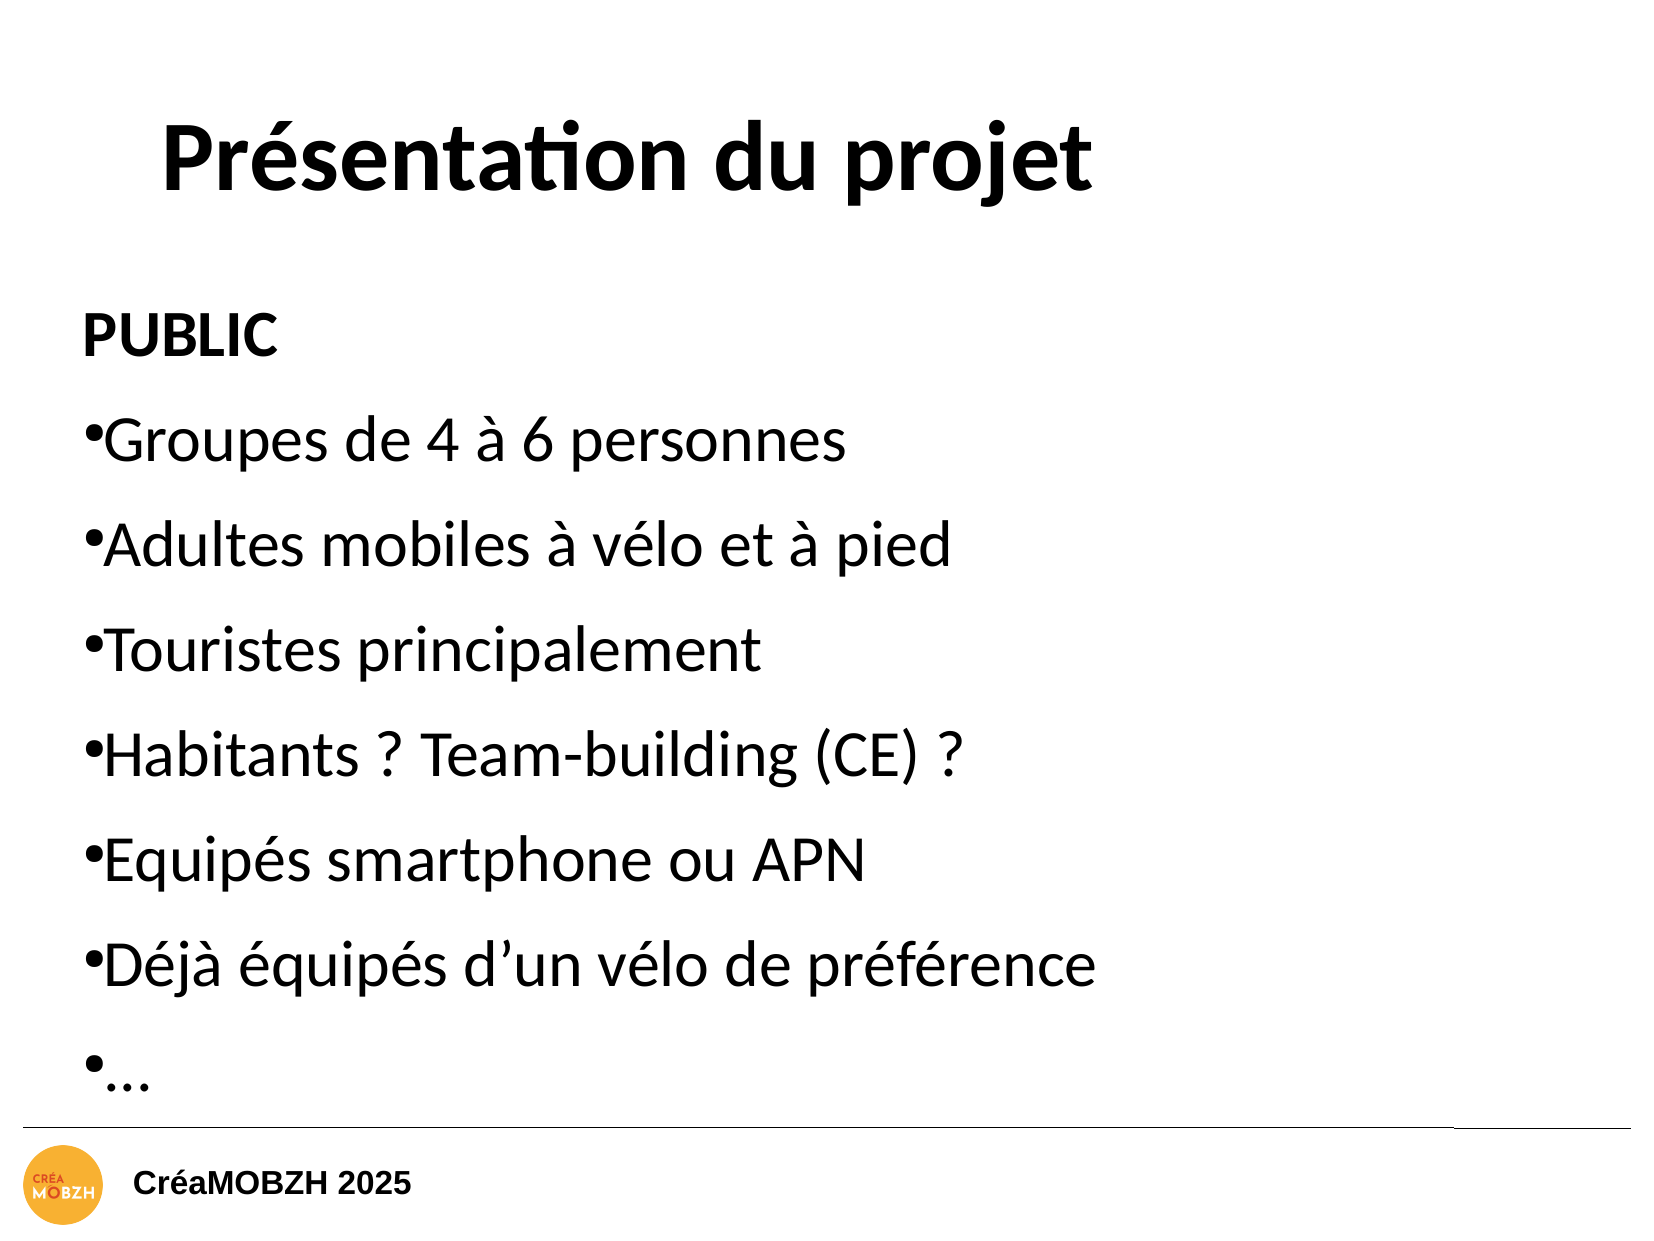

# Présentation du projet
PUBLIC
Groupes de 4 à 6 personnes
Adultes mobiles à vélo et à pied
Touristes principalement
Habitants ? Team-building (CE) ?
Equipés smartphone ou APN
Déjà équipés d’un vélo de préférence
...
CréaMOBZH 2025